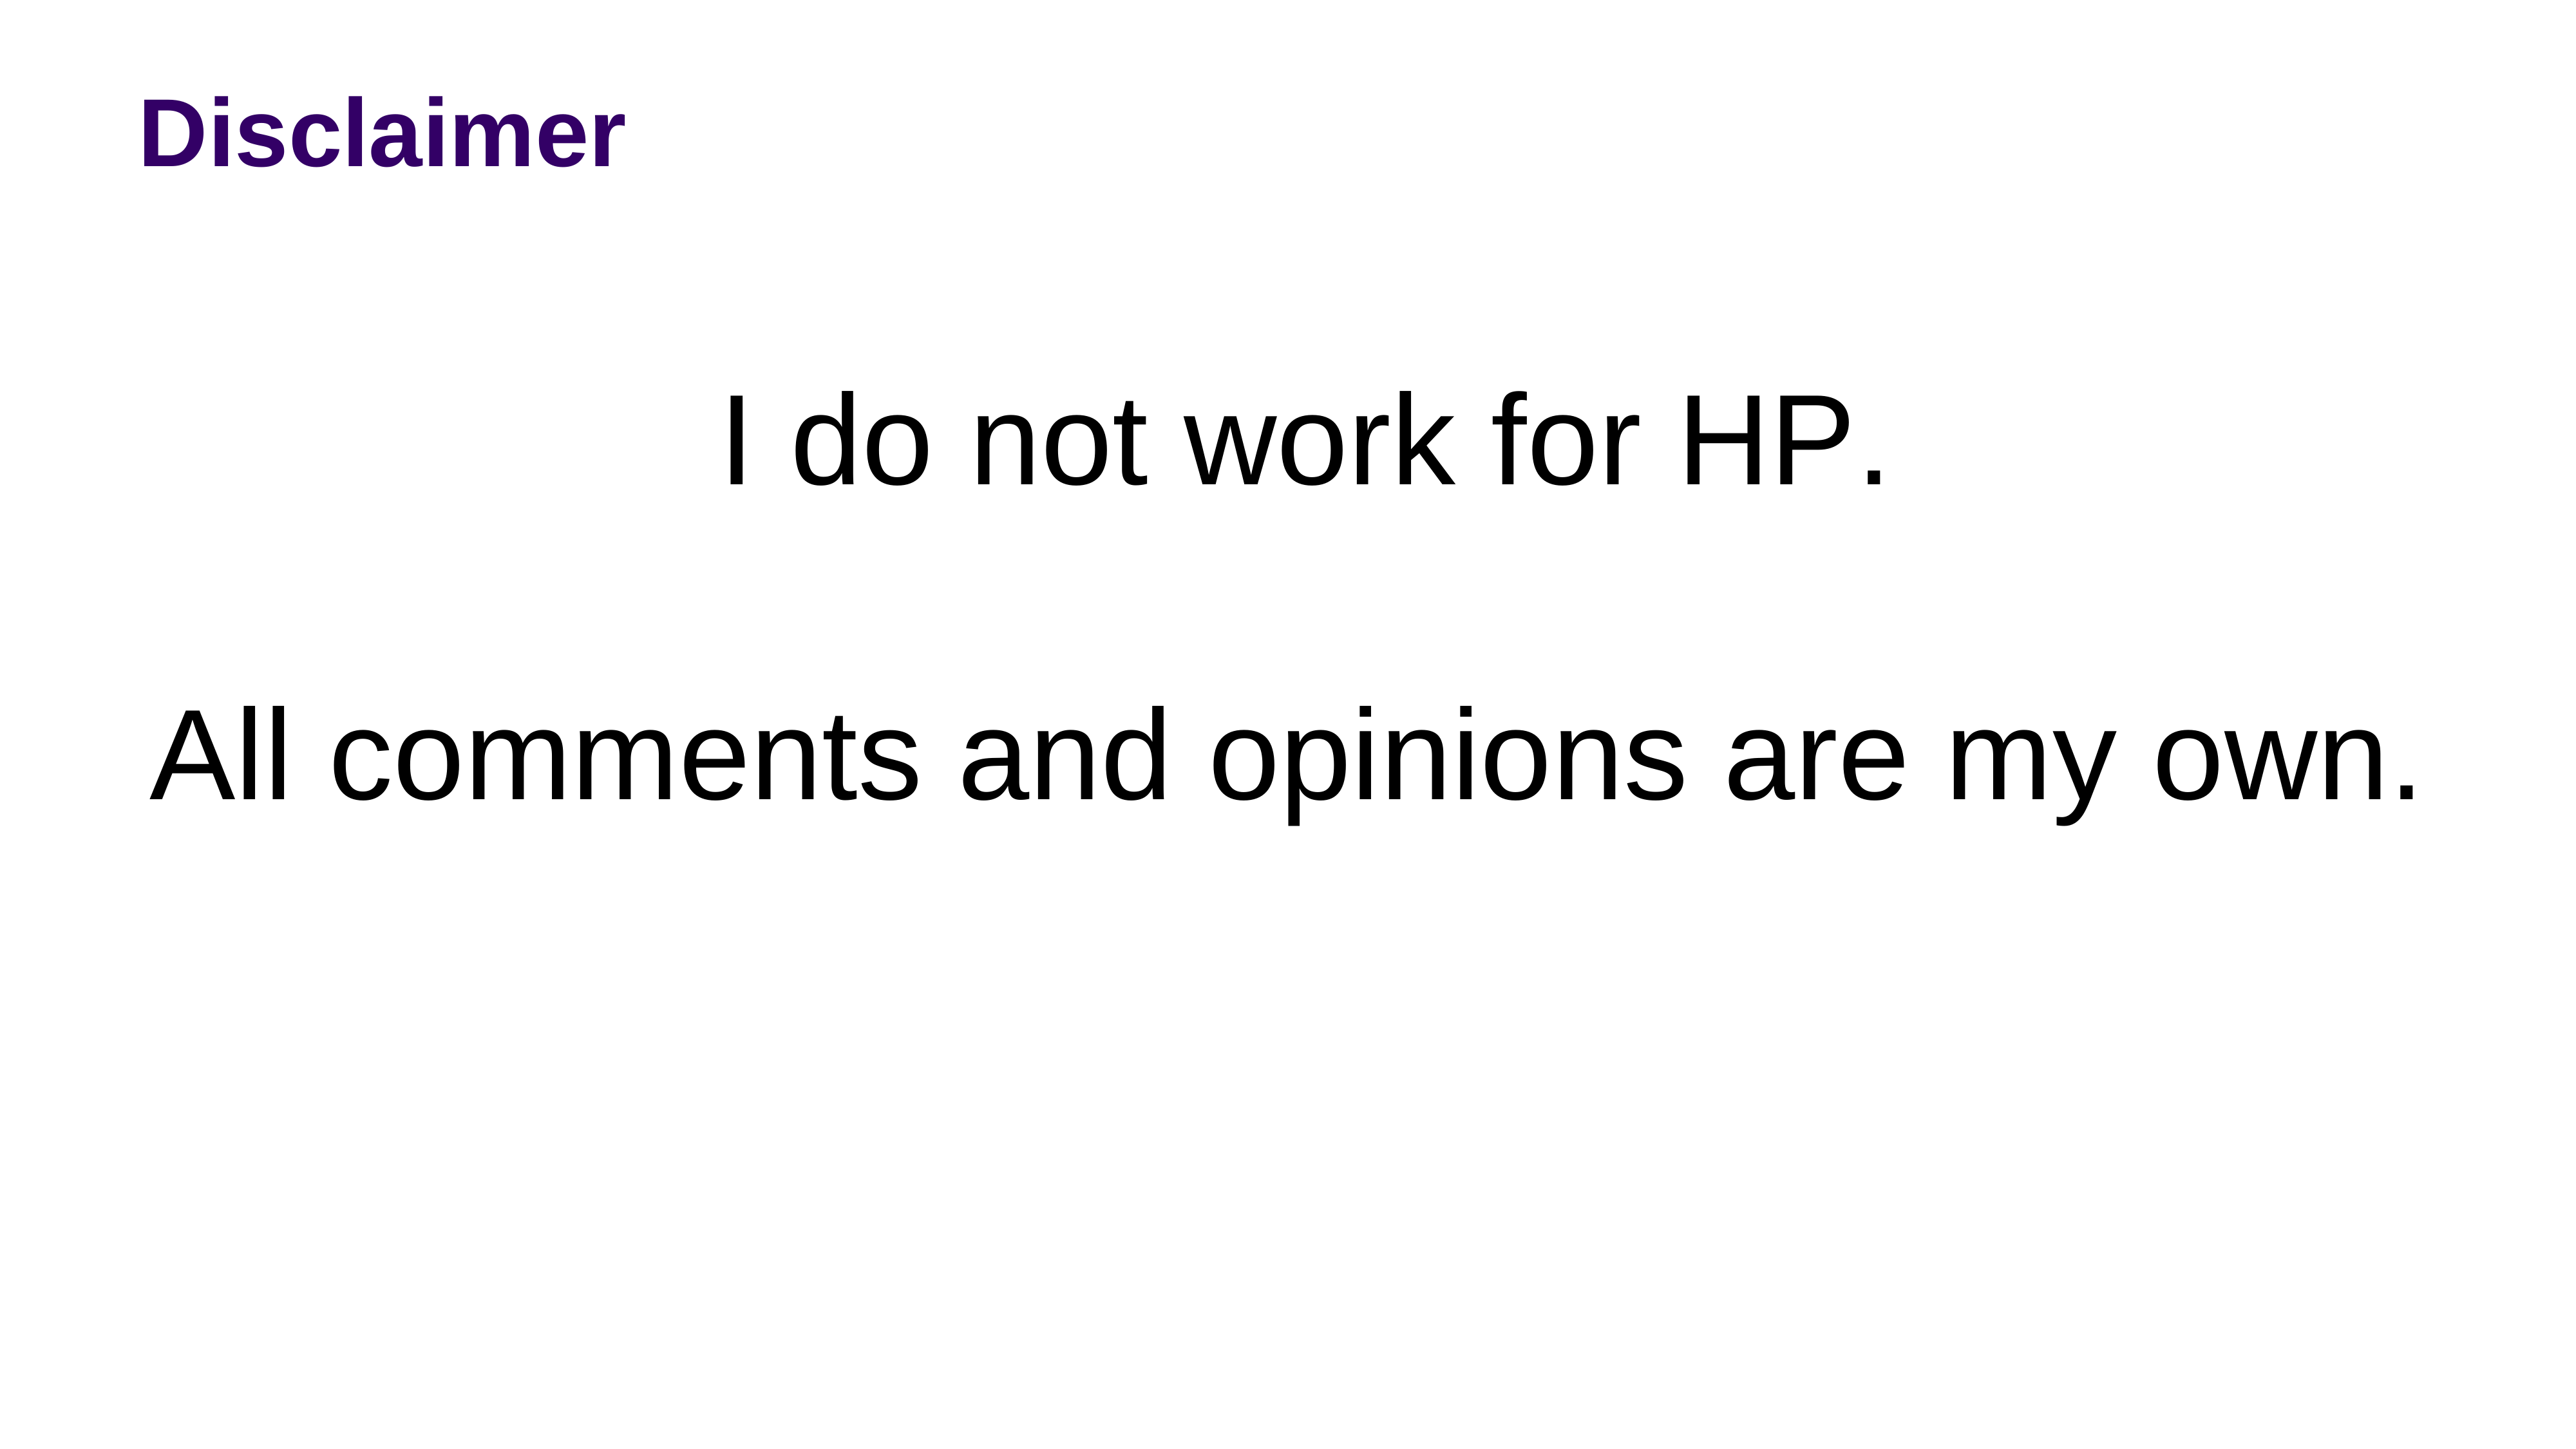

# Disclaimer
 I do not work for HP.
All comments and opinions are my own.